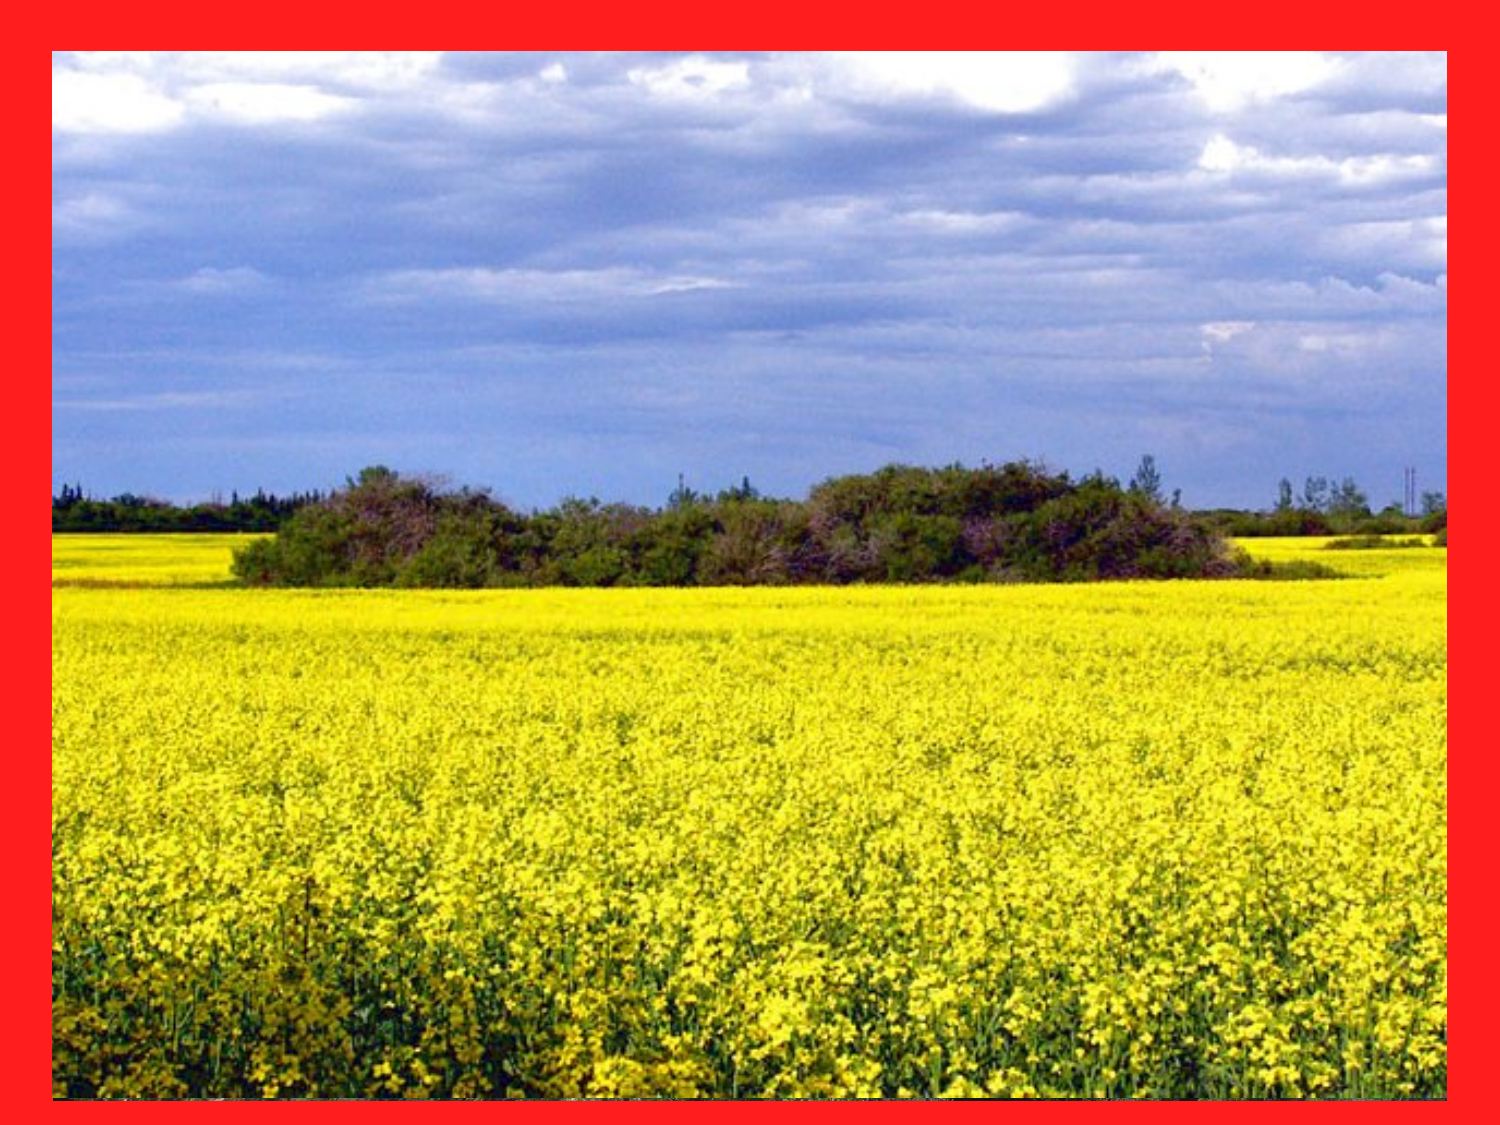

# Naravni viri
Več kot 30 jezer
Mackenziejeva reka(1733 km)
Reka svetega Lovrenca (4000 km)
35% gozdov
Zelo raznolika pokrajina